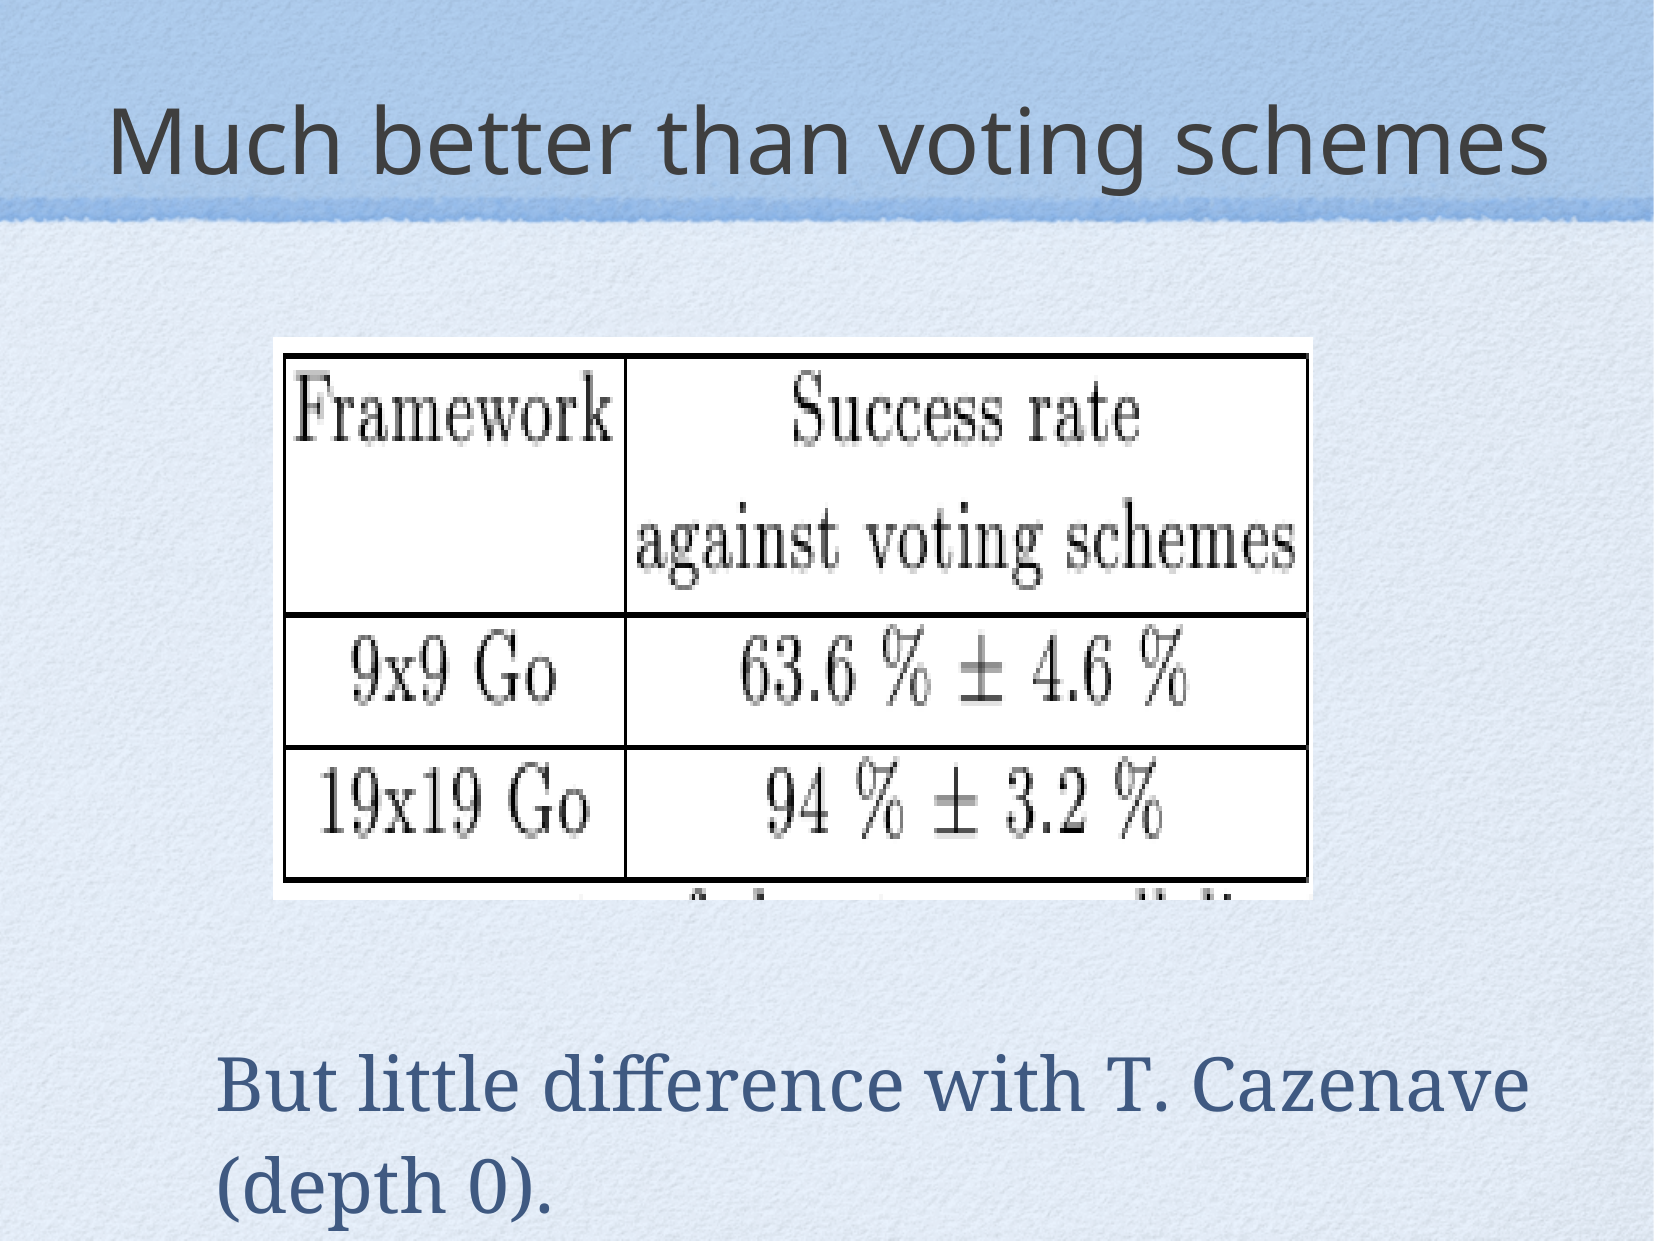

# Much better than voting schemes
But little difference with T. Cazenave (depth 0).